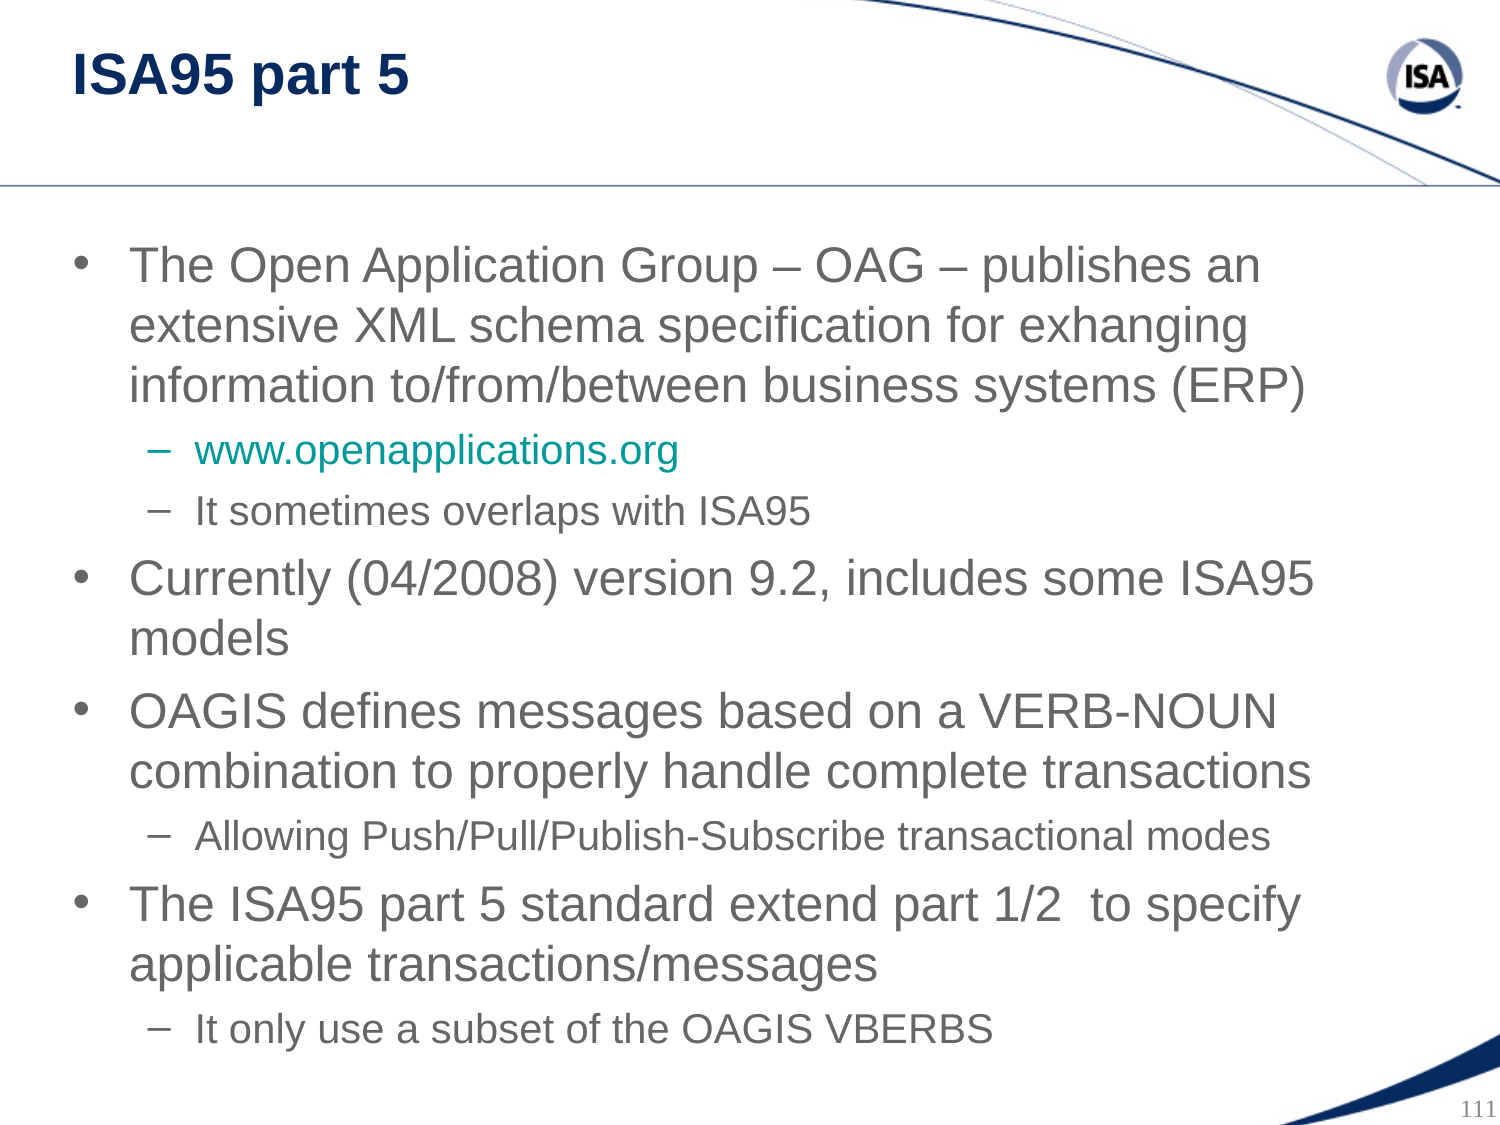

# ISA95 part 5
The Open Application Group – OAG – publishes an extensive XML schema specification for exhanging information to/from/between business systems (ERP)
www.openapplications.org
It sometimes overlaps with ISA95
Currently (04/2008) version 9.2, includes some ISA95 models
OAGIS defines messages based on a VERB-NOUN combination to properly handle complete transactions
Allowing Push/Pull/Publish-Subscribe transactional modes
The ISA95 part 5 standard extend part 1/2 to specify applicable transactions/messages
It only use a subset of the OAGIS VBERBS